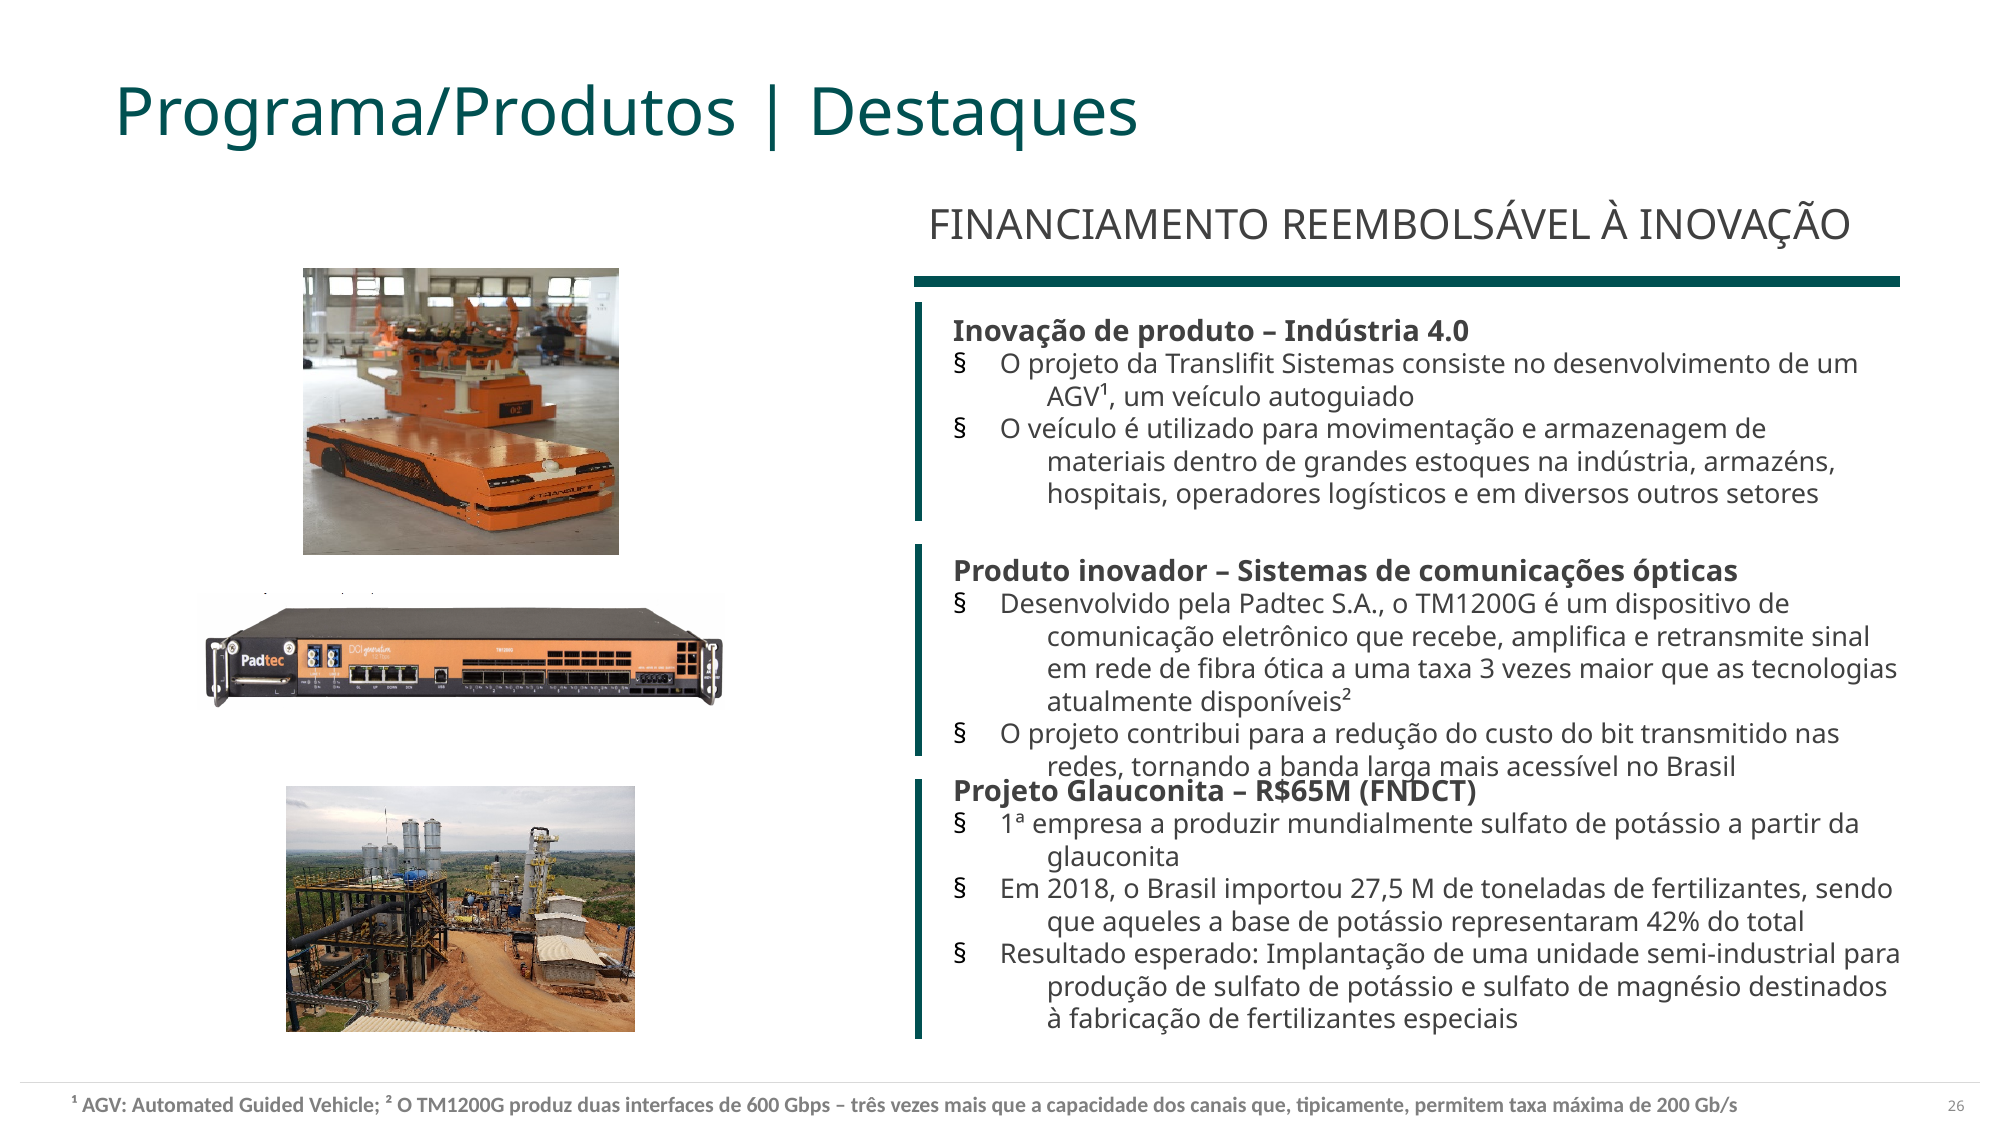

# Programa/Produtos | Destaques
FINANCIAMENTO REEMBOLSÁVEL À INOVAÇÃO
Inovação de produto – Indústria 4.0
O projeto da Translifit Sistemas consiste no desenvolvimento de um AGV¹, um veículo autoguiado
O veículo é utilizado para movimentação e armazenagem de materiais dentro de grandes estoques na indústria, armazéns, hospitais, operadores logísticos e em diversos outros setores
Produto inovador – Sistemas de comunicações ópticas
Desenvolvido pela Padtec S.A., o TM1200G é um dispositivo de comunicação eletrônico que recebe, amplifica e retransmite sinal em rede de fibra ótica a uma taxa 3 vezes maior que as tecnologias atualmente disponíveis²
O projeto contribui para a redução do custo do bit transmitido nas redes, tornando a banda larga mais acessível no Brasil
Projeto Glauconita – R$65M (FNDCT)
1ª empresa a produzir mundialmente sulfato de potássio a partir da glauconita
Em 2018, o Brasil importou 27,5 M de toneladas de fertilizantes, sendo que aqueles a base de potássio representaram 42% do total
Resultado esperado: Implantação de uma unidade semi-industrial para produção de sulfato de potássio e sulfato de magnésio destinados à fabricação de fertilizantes especiais
¹ AGV: Automated Guided Vehicle; ² O TM1200G produz duas interfaces de 600 Gbps – três vezes mais que a capacidade dos canais que, tipicamente, permitem taxa máxima de 200 Gb/s